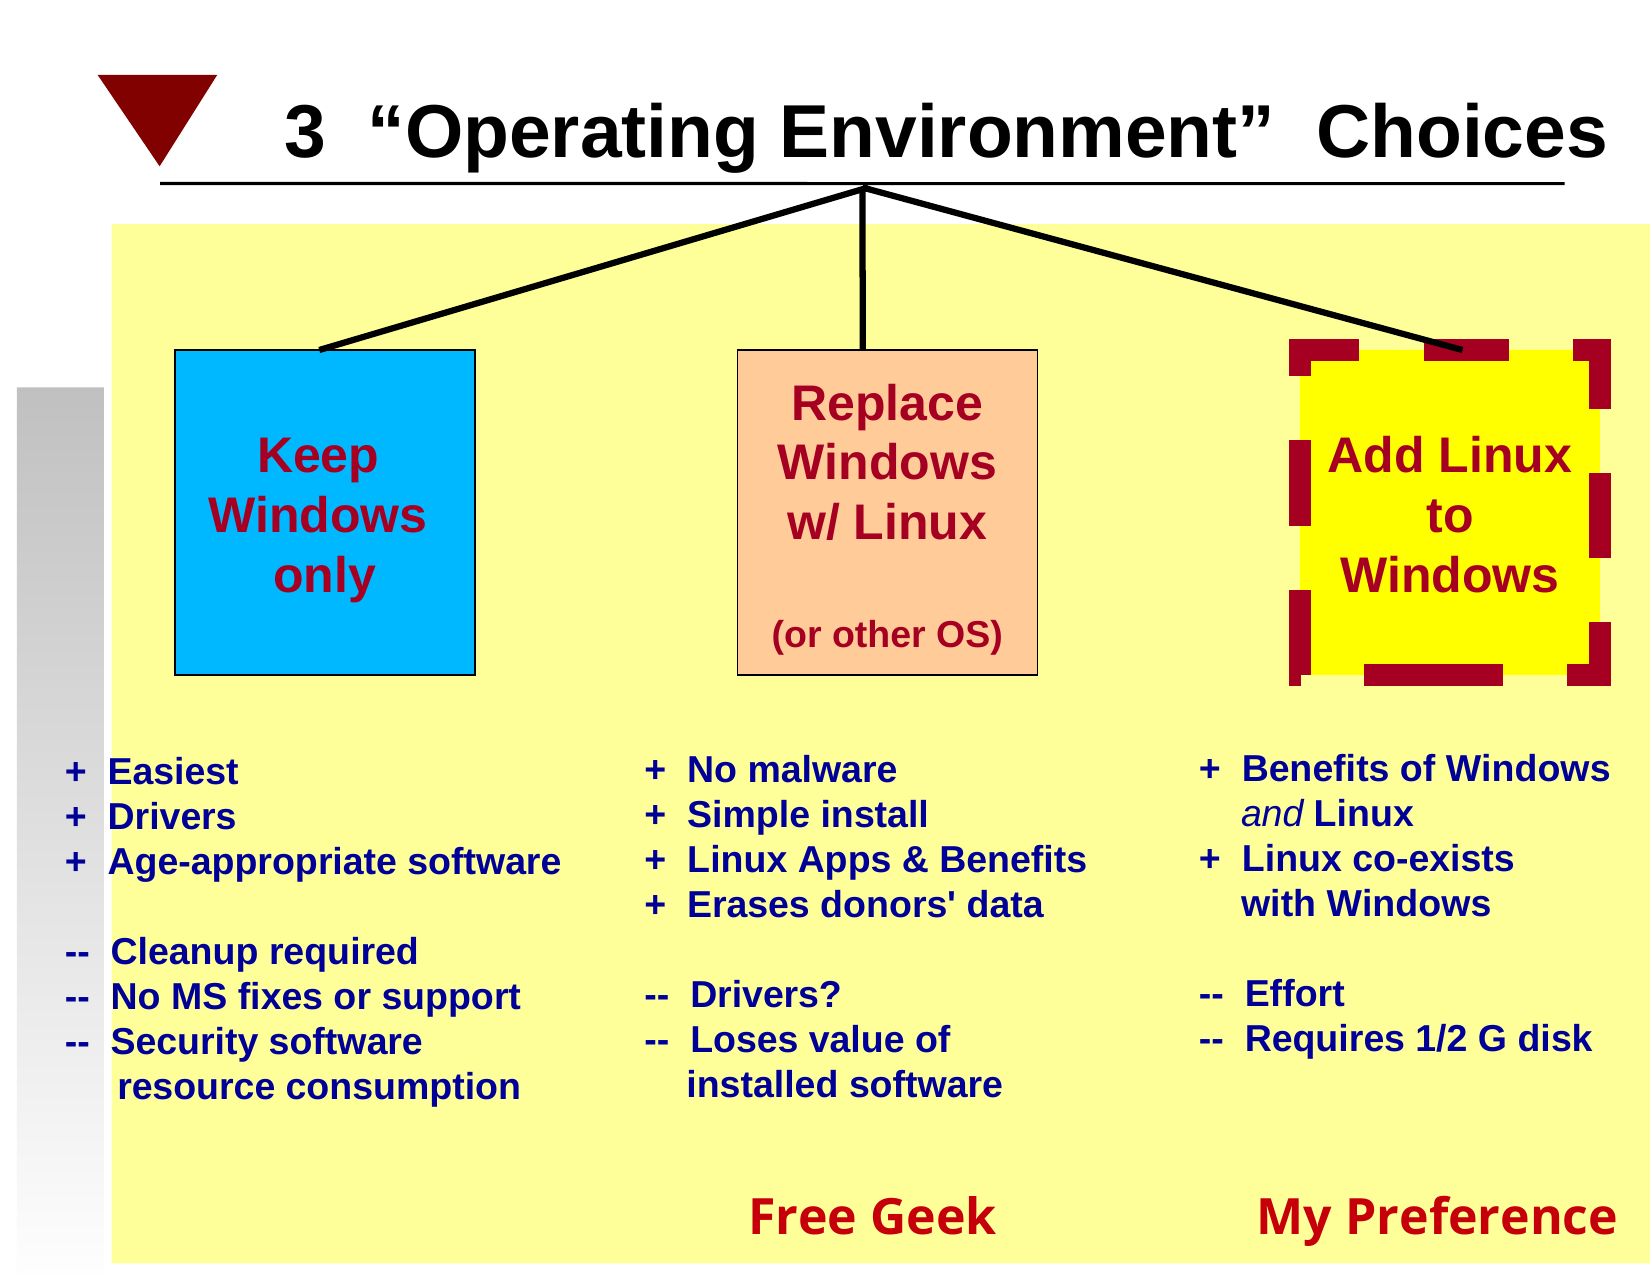

3 “Operating Environment” Choices
Keep
Windows
only
Replace
Windows
w/ Linux
(or other OS)‏
Add Linux
to
Windows
+ Benefits of Windows
 and Linux
+ Linux co-exists
 with Windows
-- Effort
-- Requires 1/2 G disk
+ No malware
+ Simple install
+ Linux Apps & Benefits
+ Erases donors' data
-- Drivers?
-- Loses value of
 installed software
+ Easiest
+ Drivers
+ Age-appropriate software
-- Cleanup required
-- No MS fixes or support
-- Security software
 resource consumption
Free Geek
My Preference